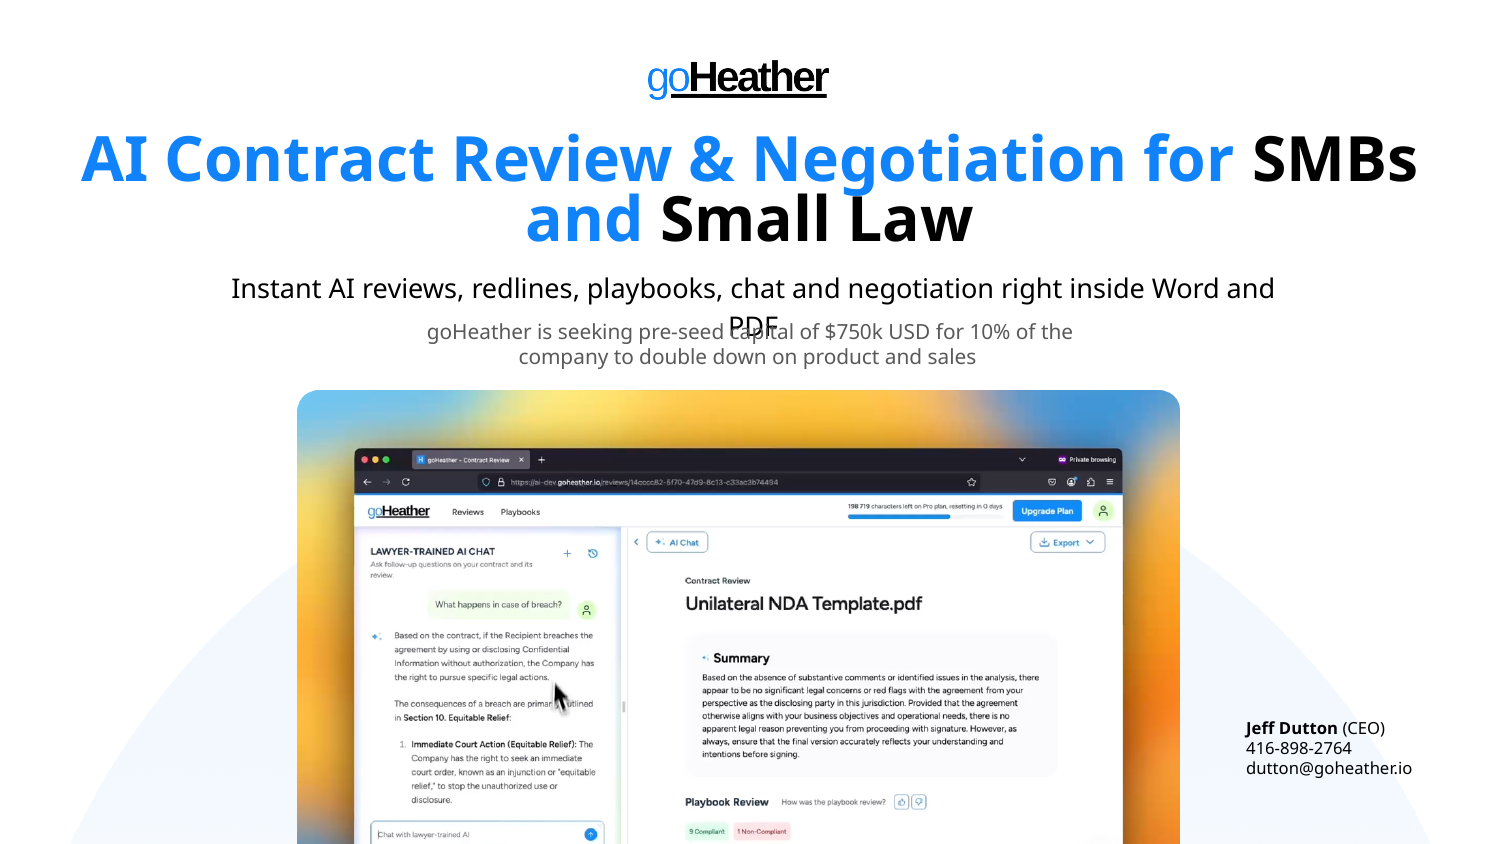

# AI Contract Review & Negotiation for SMBs and Small Law
Instant AI reviews, redlines, playbooks, chat and negotiation right inside Word and PDF
goHeather is seeking pre-seed capital of $750k USD for 10% of the company to double down on product and sales
Jeff Dutton (CEO)
416-898-2764
dutton@goheather.io